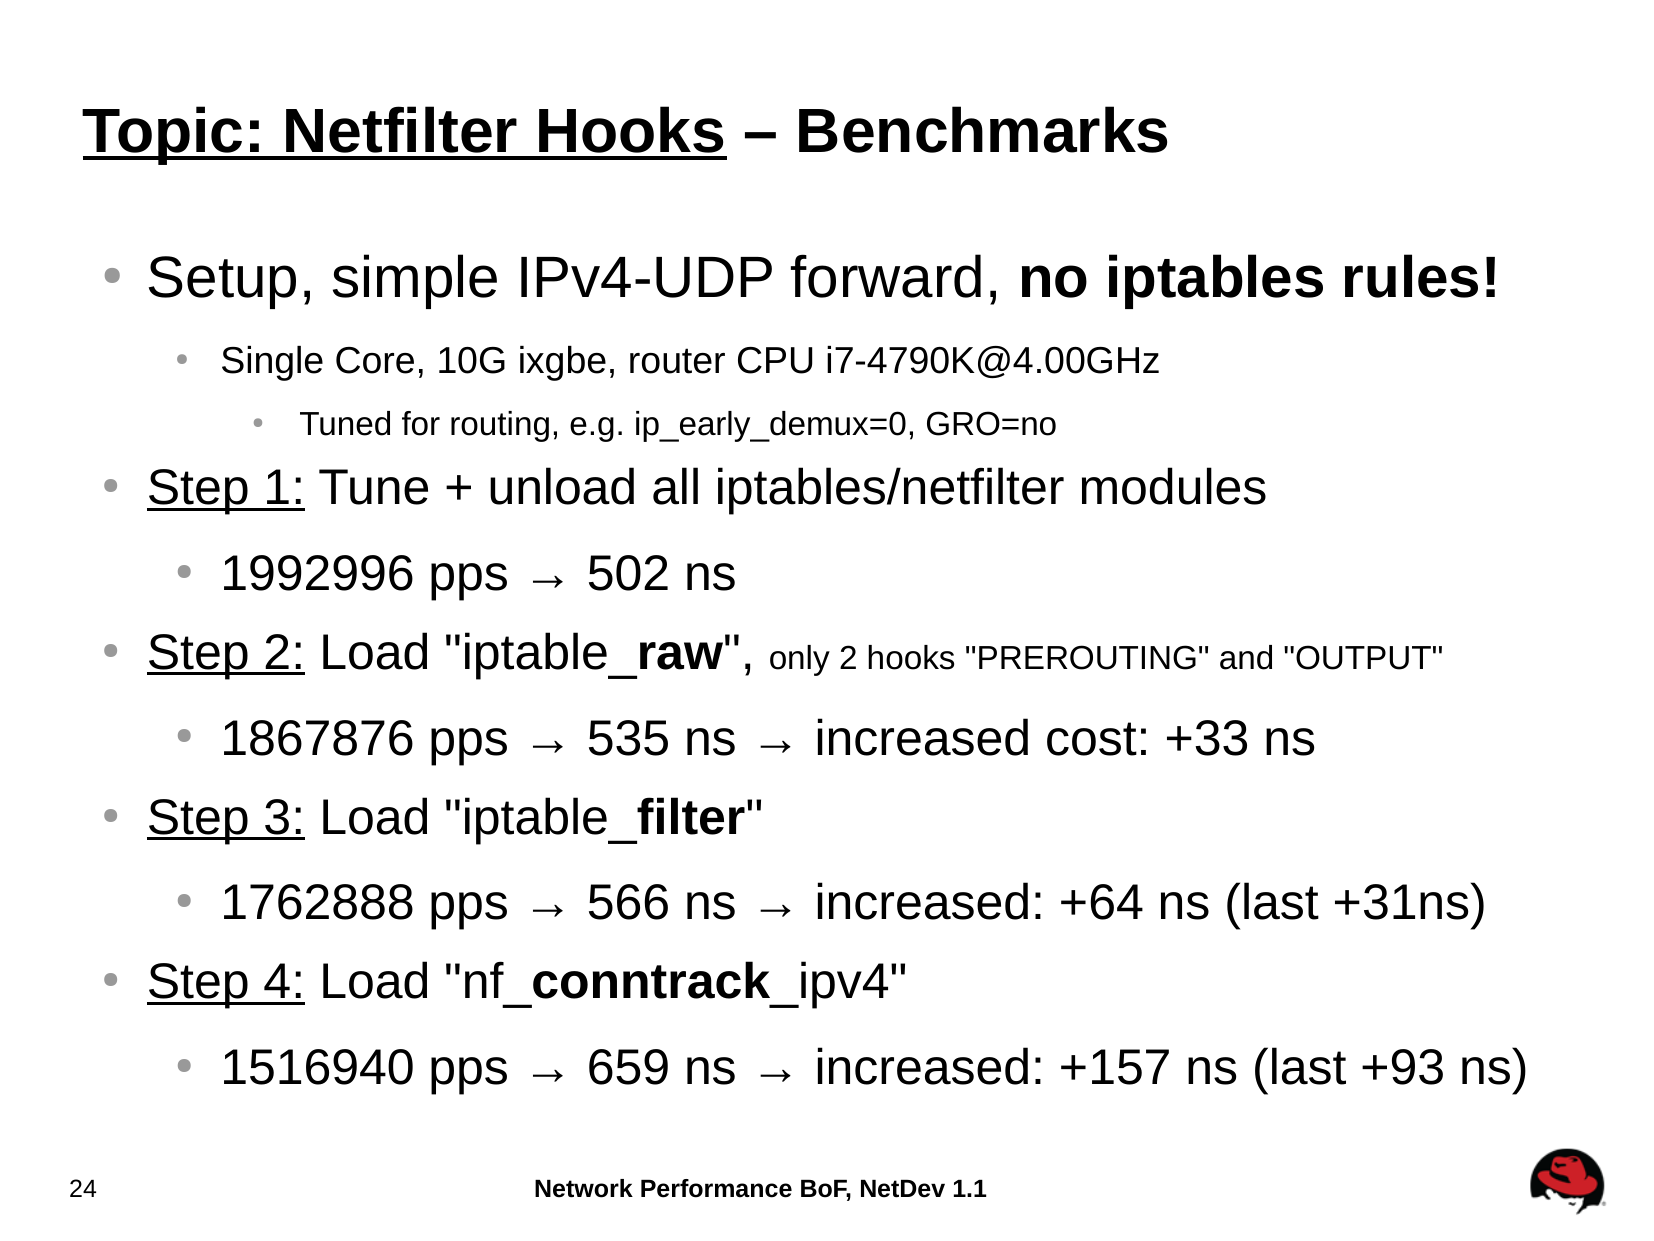

# Topic: Netfilter Hooks – Benchmarks
Setup, simple IPv4-UDP forward, no iptables rules!
Single Core, 10G ixgbe, router CPU i7-4790K@4.00GHz
Tuned for routing, e.g. ip_early_demux=0, GRO=no
Step 1: Tune + unload all iptables/netfilter modules
1992996 pps → 502 ns
Step 2: Load "iptable_raw", only 2 hooks "PREROUTING" and "OUTPUT"
1867876 pps → 535 ns → increased cost: +33 ns
Step 3: Load "iptable_filter"
1762888 pps → 566 ns → increased: +64 ns (last +31ns)
Step 4: Load "nf_conntrack_ipv4"
1516940 pps → 659 ns → increased: +157 ns (last +93 ns)